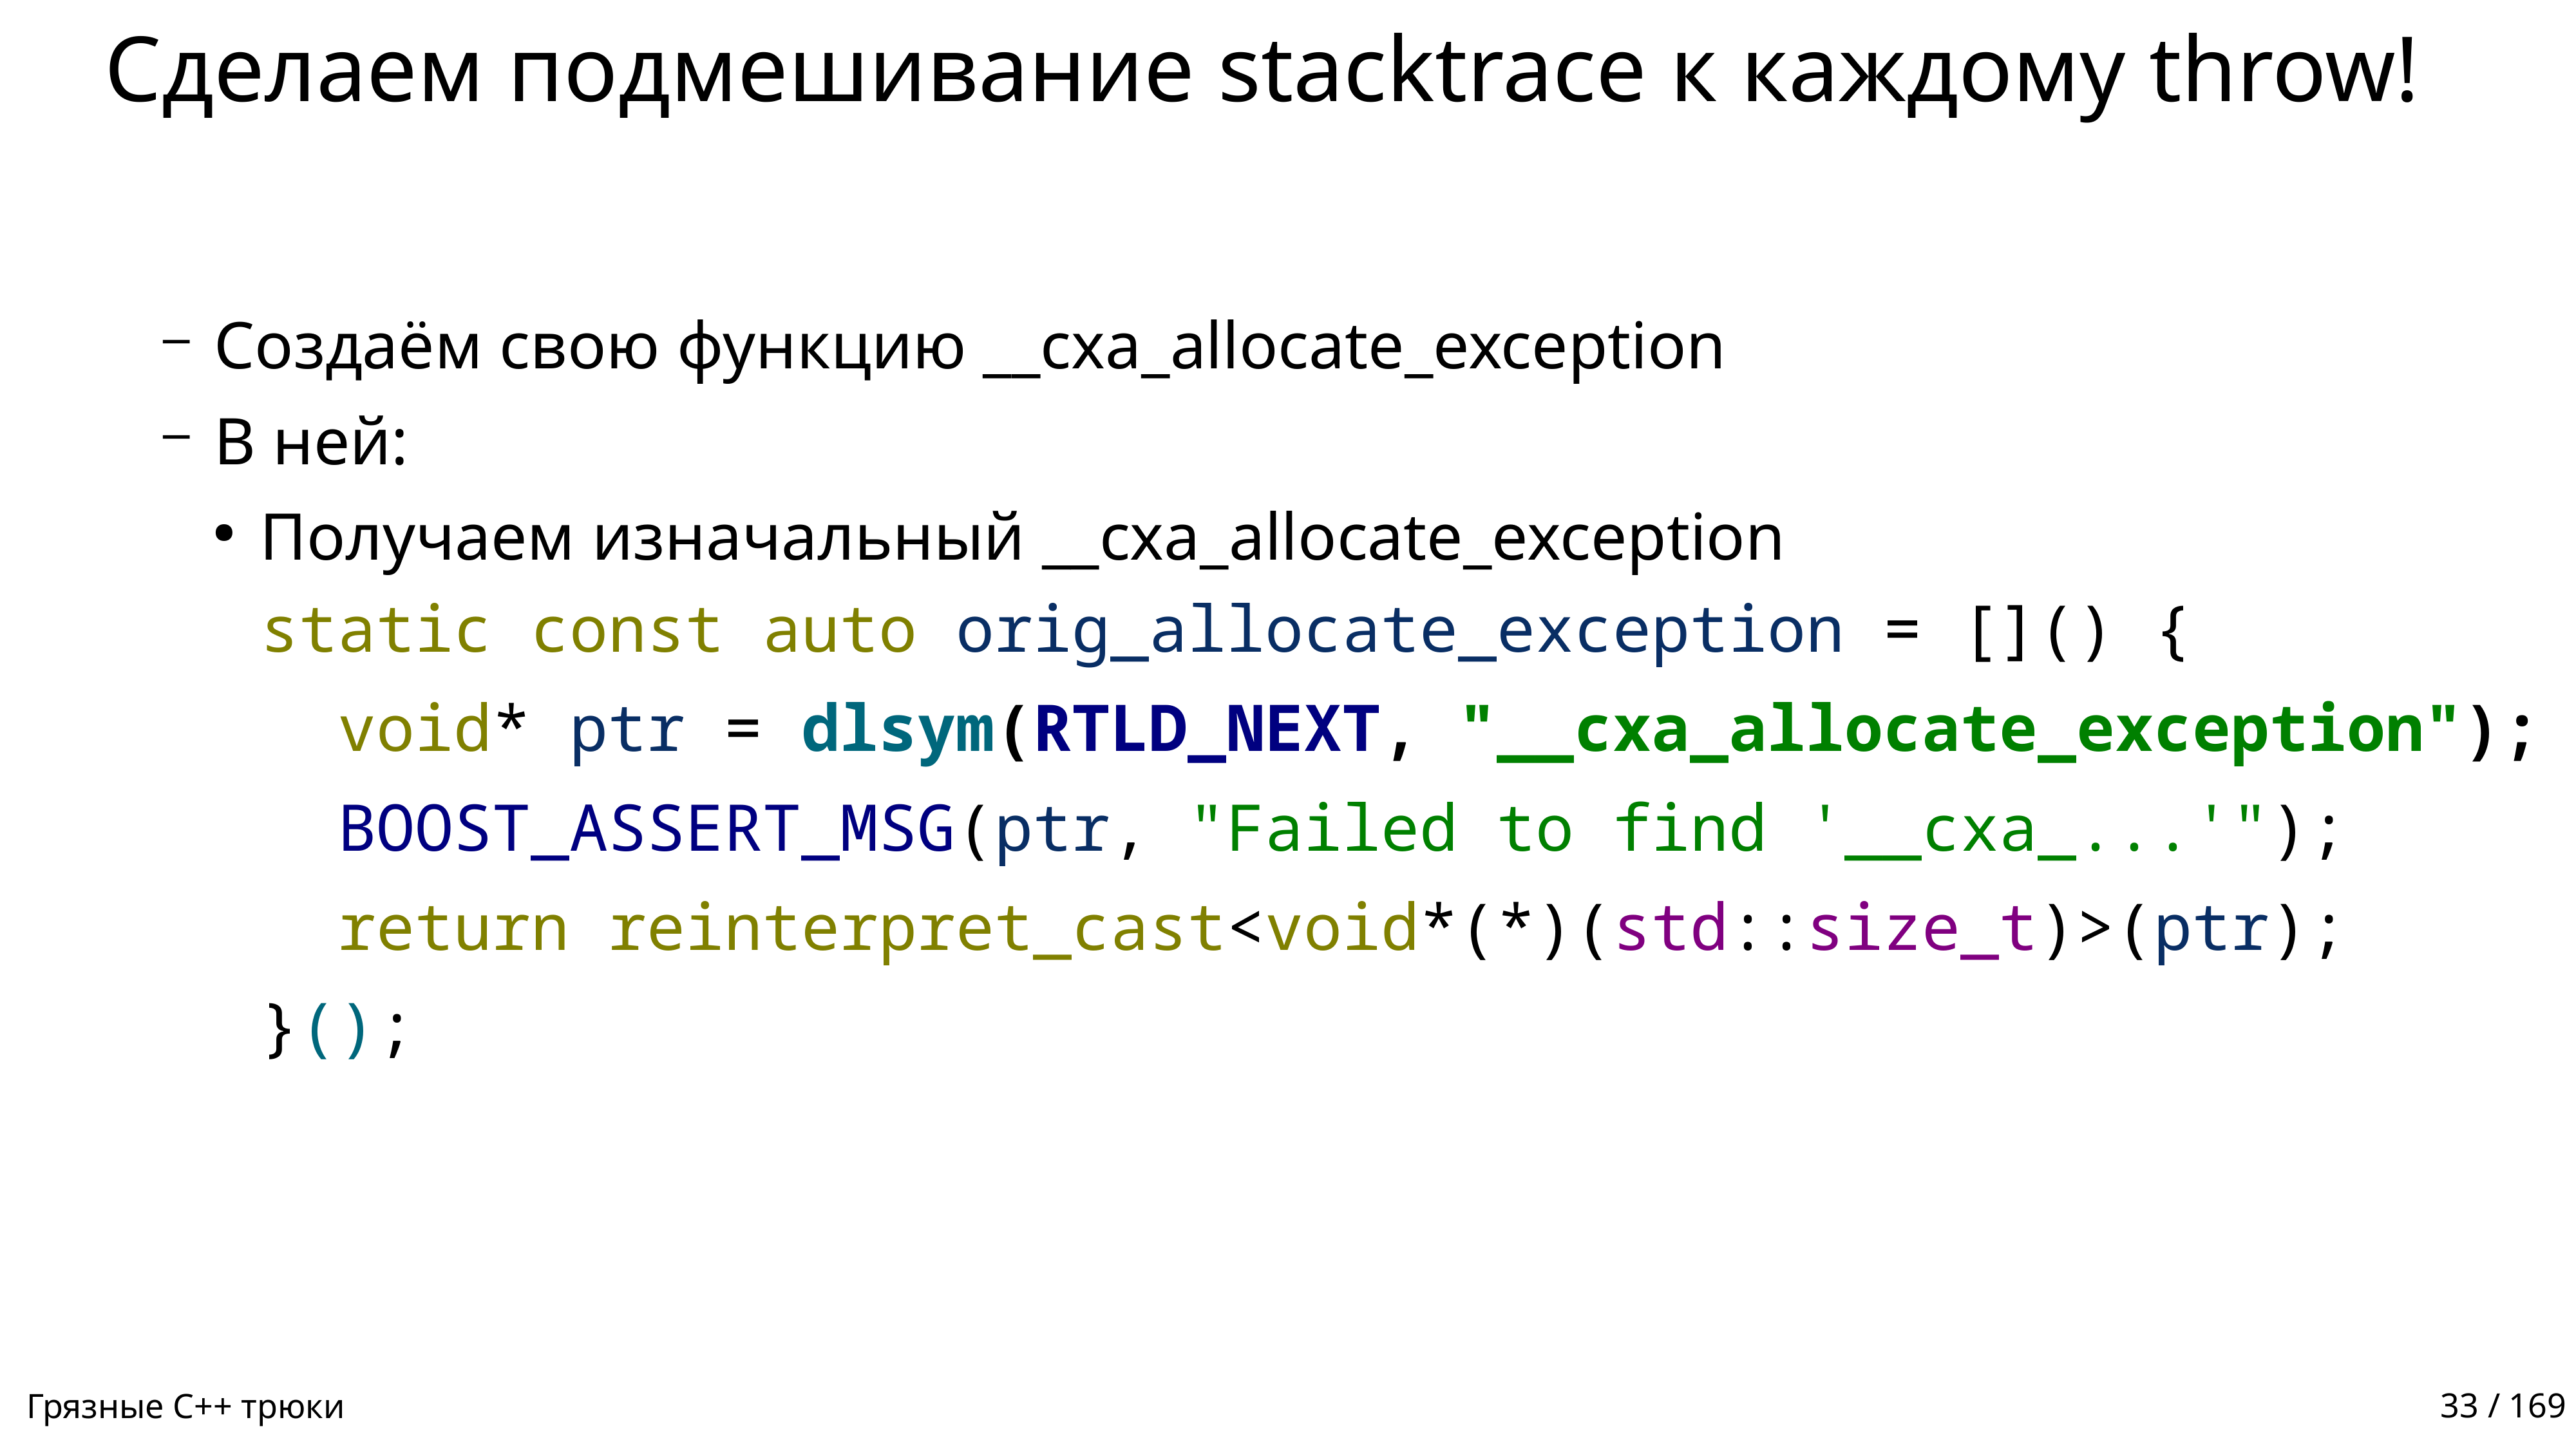

Сделаем подмешивание stacktrace к каждому throw!
# Создаём свою функцию __cxa_allocate_exception
 В ней:
 Получаем изначальный __cxa_allocate_exception
 static const auto orig_allocate_exception = []() {
 void* ptr = dlsym(RTLD_NEXT, "__cxa_allocate_exception");
 BOOST_ASSERT_MSG(ptr, "Failed to find '__cxa_...'");
 return reinterpret_cast<void*(*)(std::size_t)>(ptr);
 }();
Грязные C++ трюки